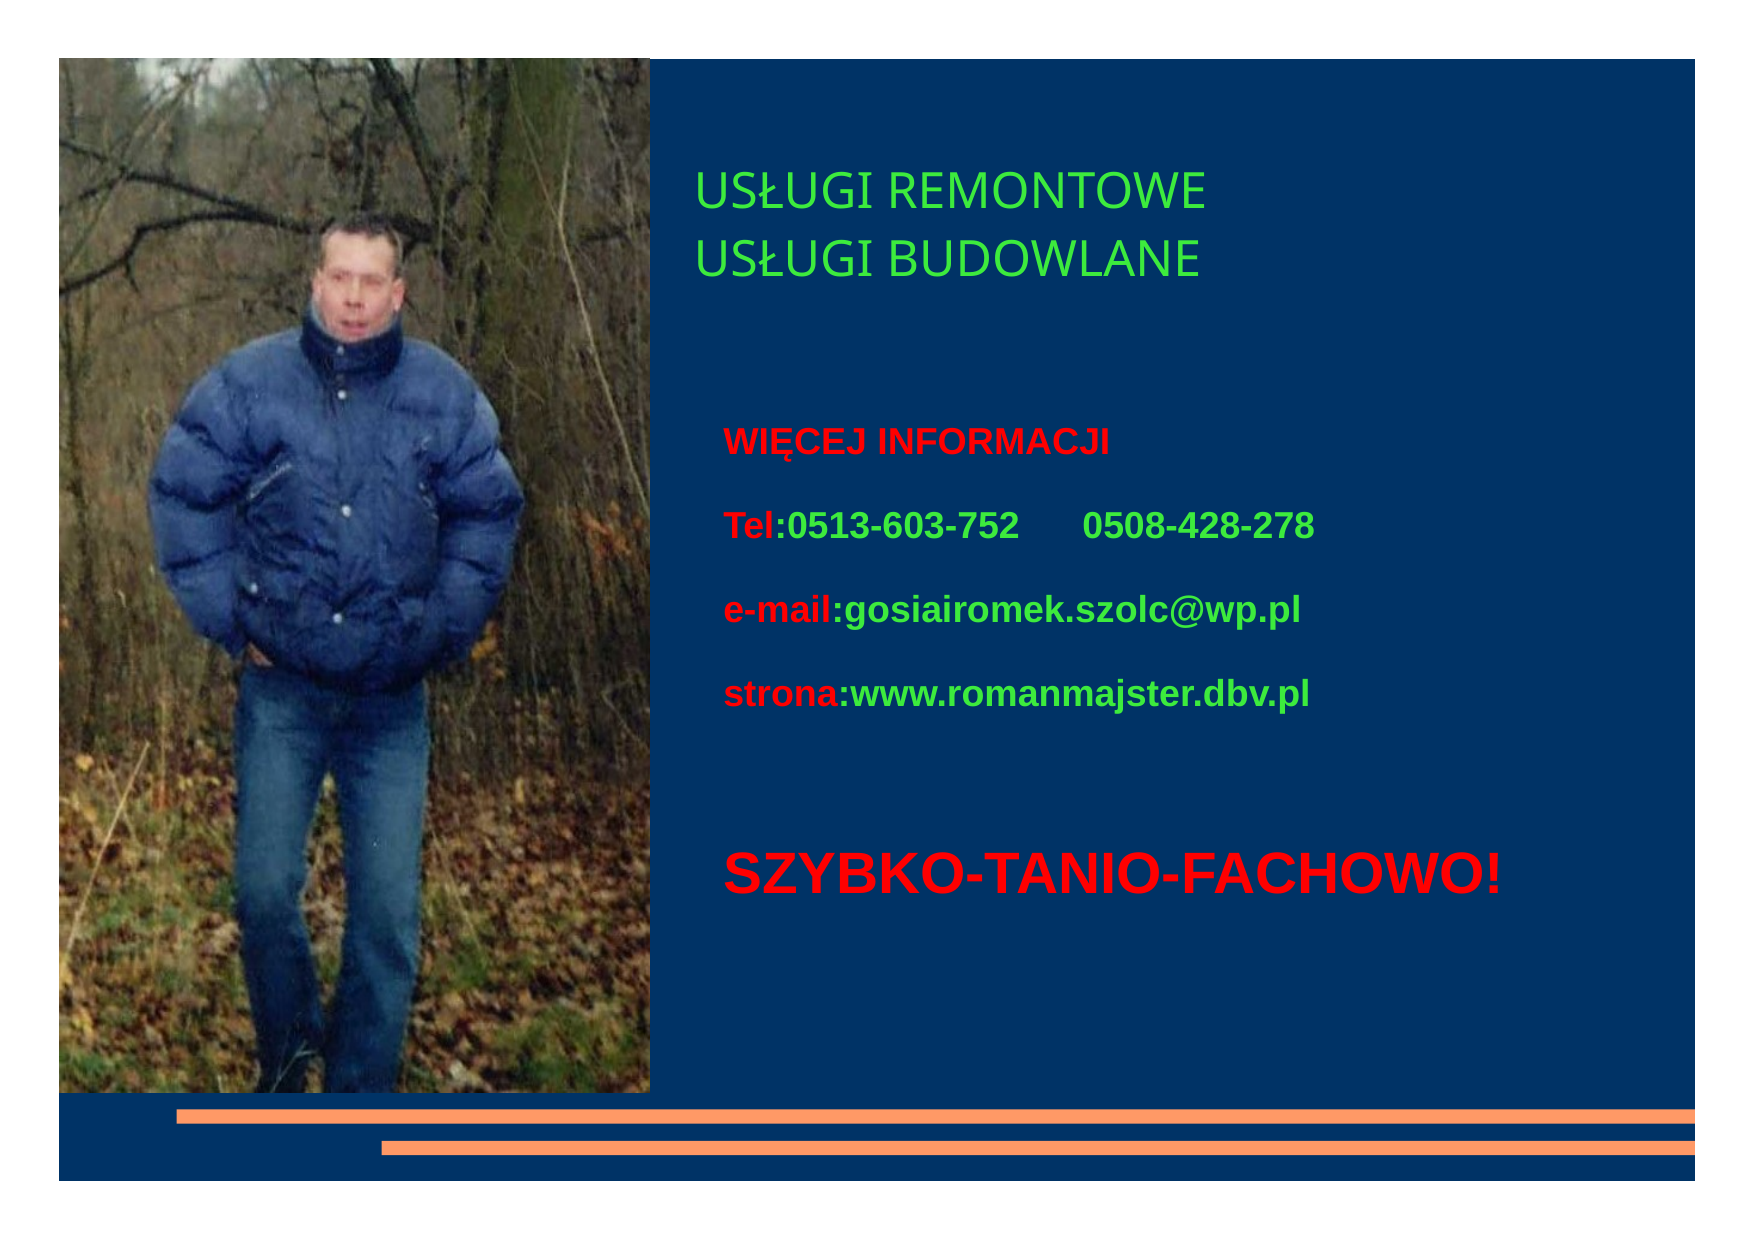

USŁUGI REMONTOWE
USŁUGI BUDOWLANE
WIĘCEJ INFORMACJI
Tel:0513-603-752 0508-428-278
e-mail:gosiairomek.szolc@wp.pl
strona:www.romanmajster.dbv.pl
SZYBKO-TANIO-FACHOWO!